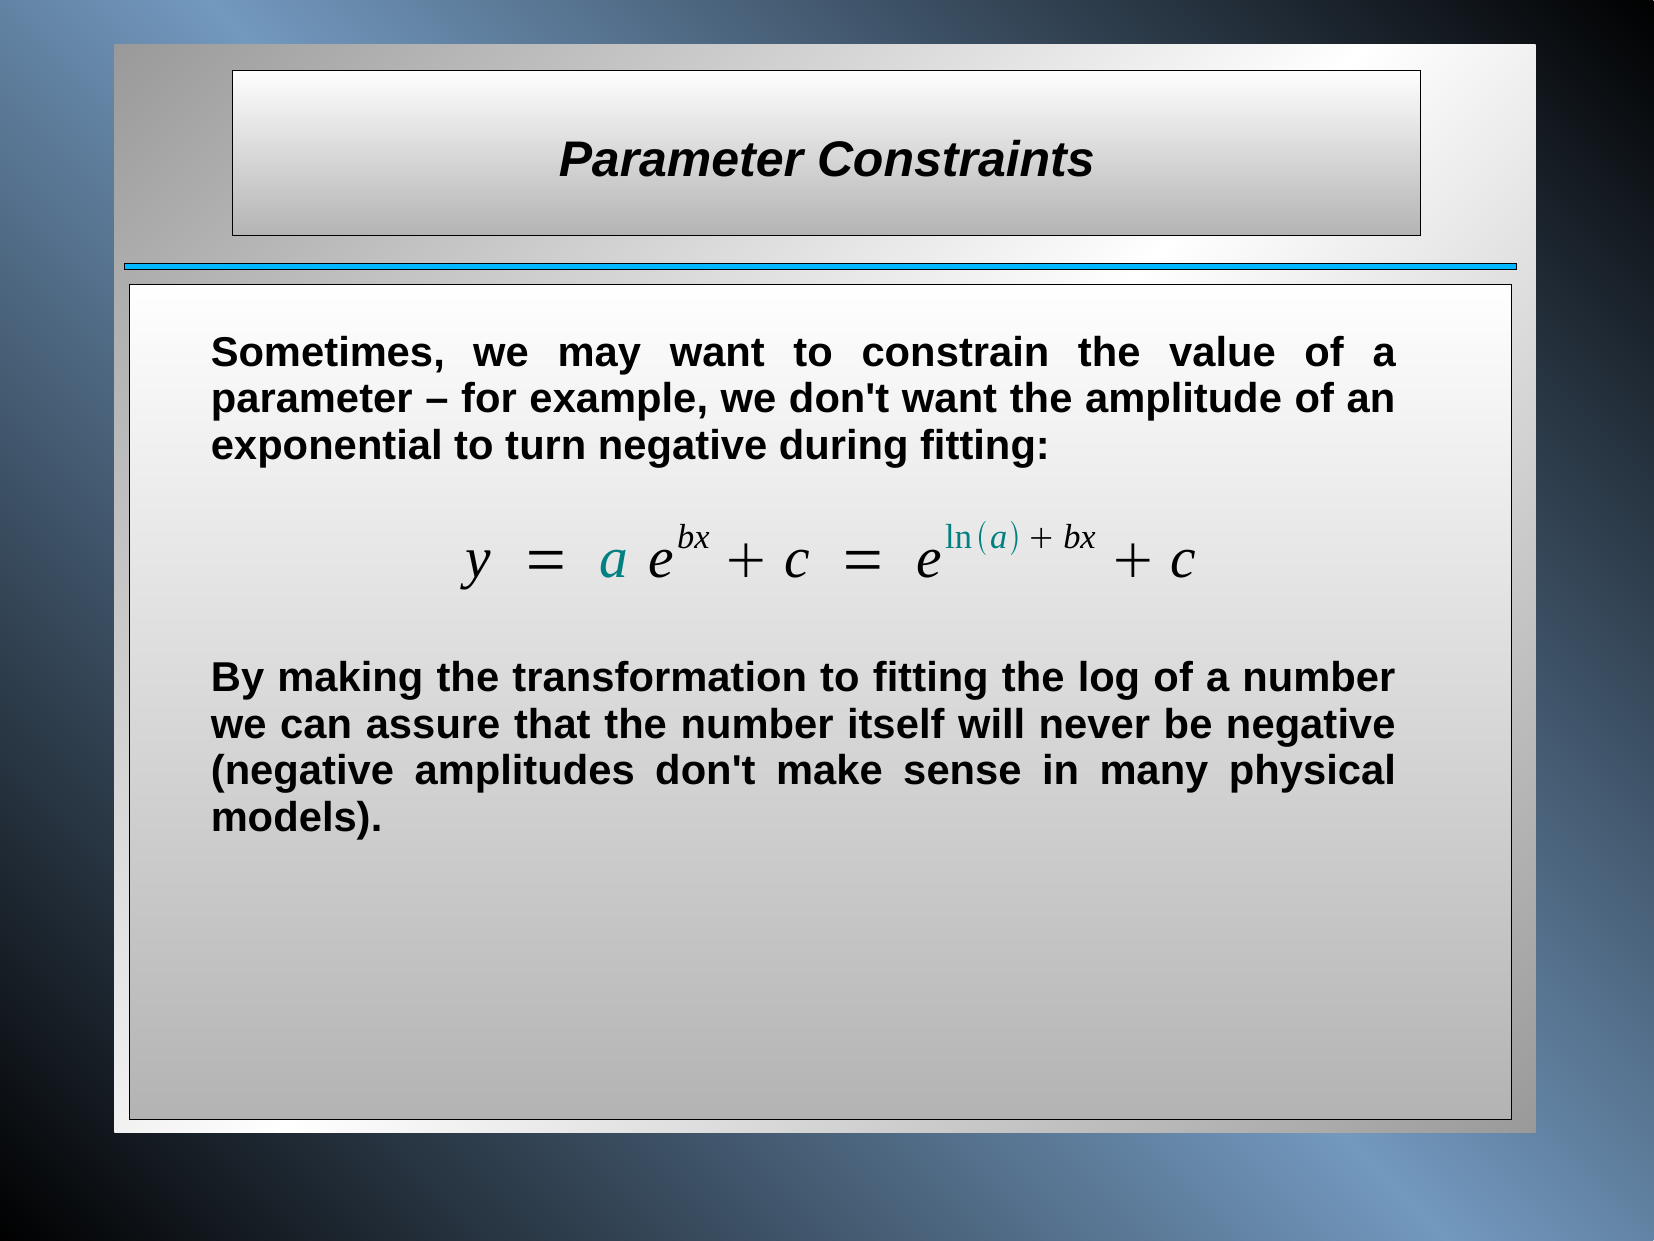

Parameter Constraints
Sometimes, we may want to constrain the value of a parameter – for example, we don't want the amplitude of an exponential to turn negative during fitting:
By making the transformation to fitting the log of a number we can assure that the number itself will never be negative (negative amplitudes don't make sense in many physical models).